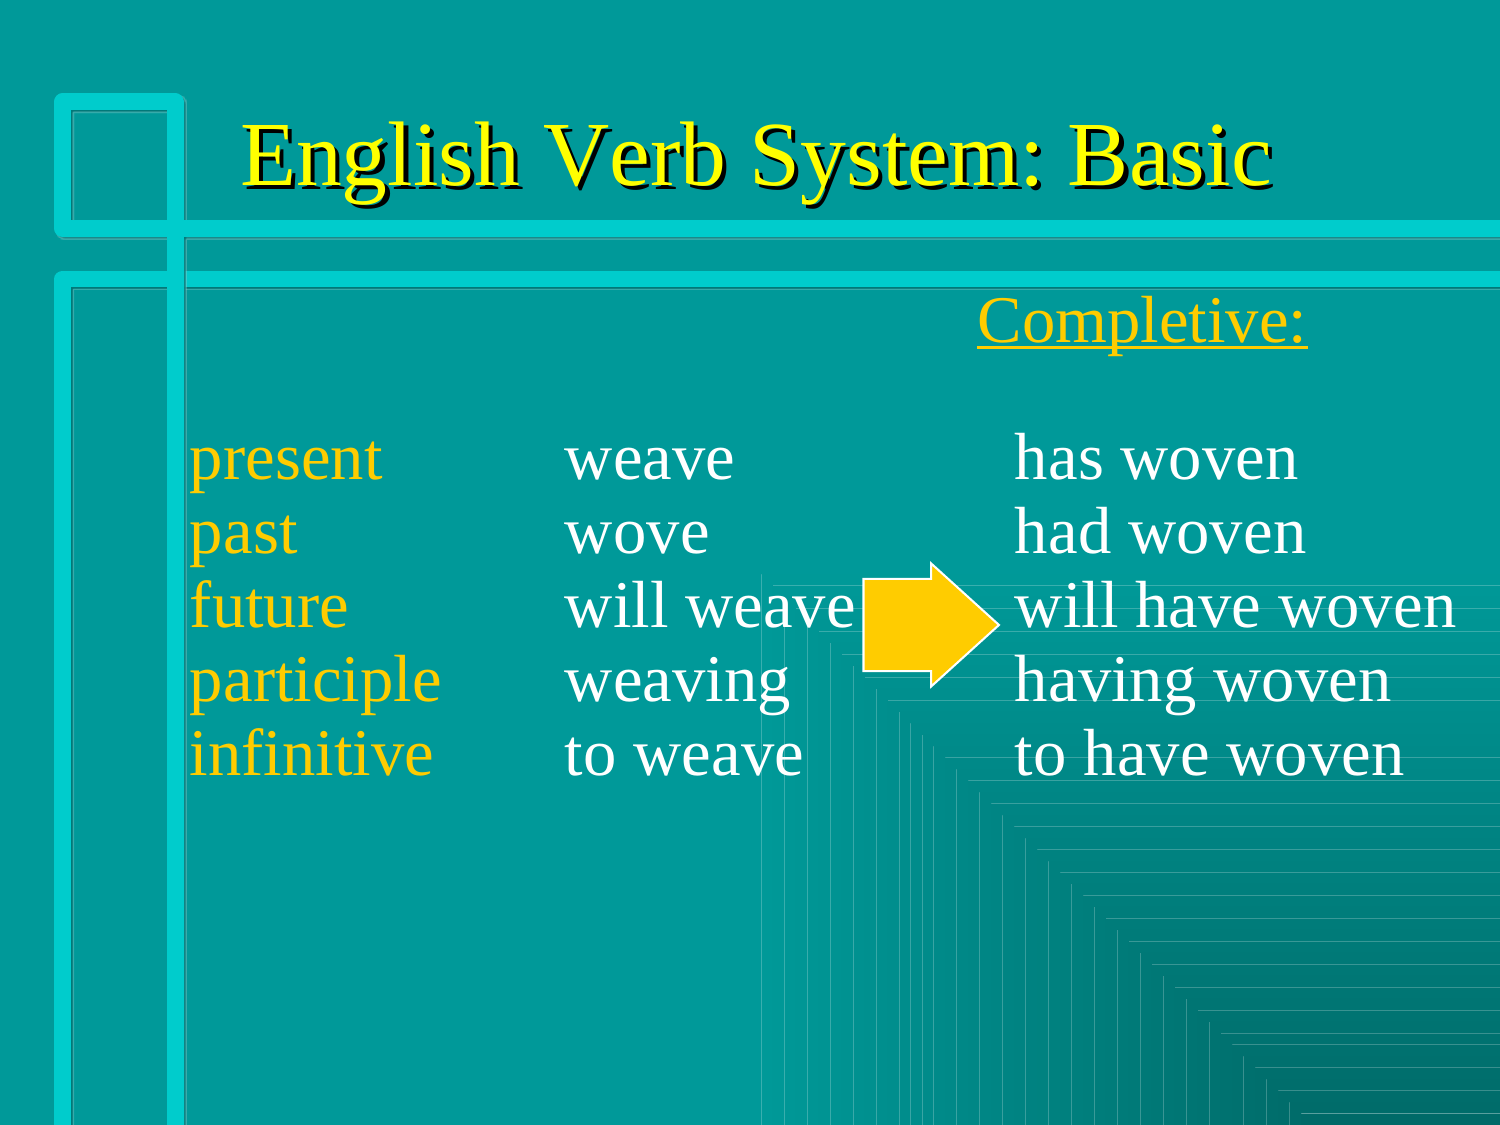

# English Verb System: Basic
Completive:
present
past
future
participle
infinitive
weave
wove
will weave
weaving
to weave
has woven
had woven
will have woven
having woven
to have woven